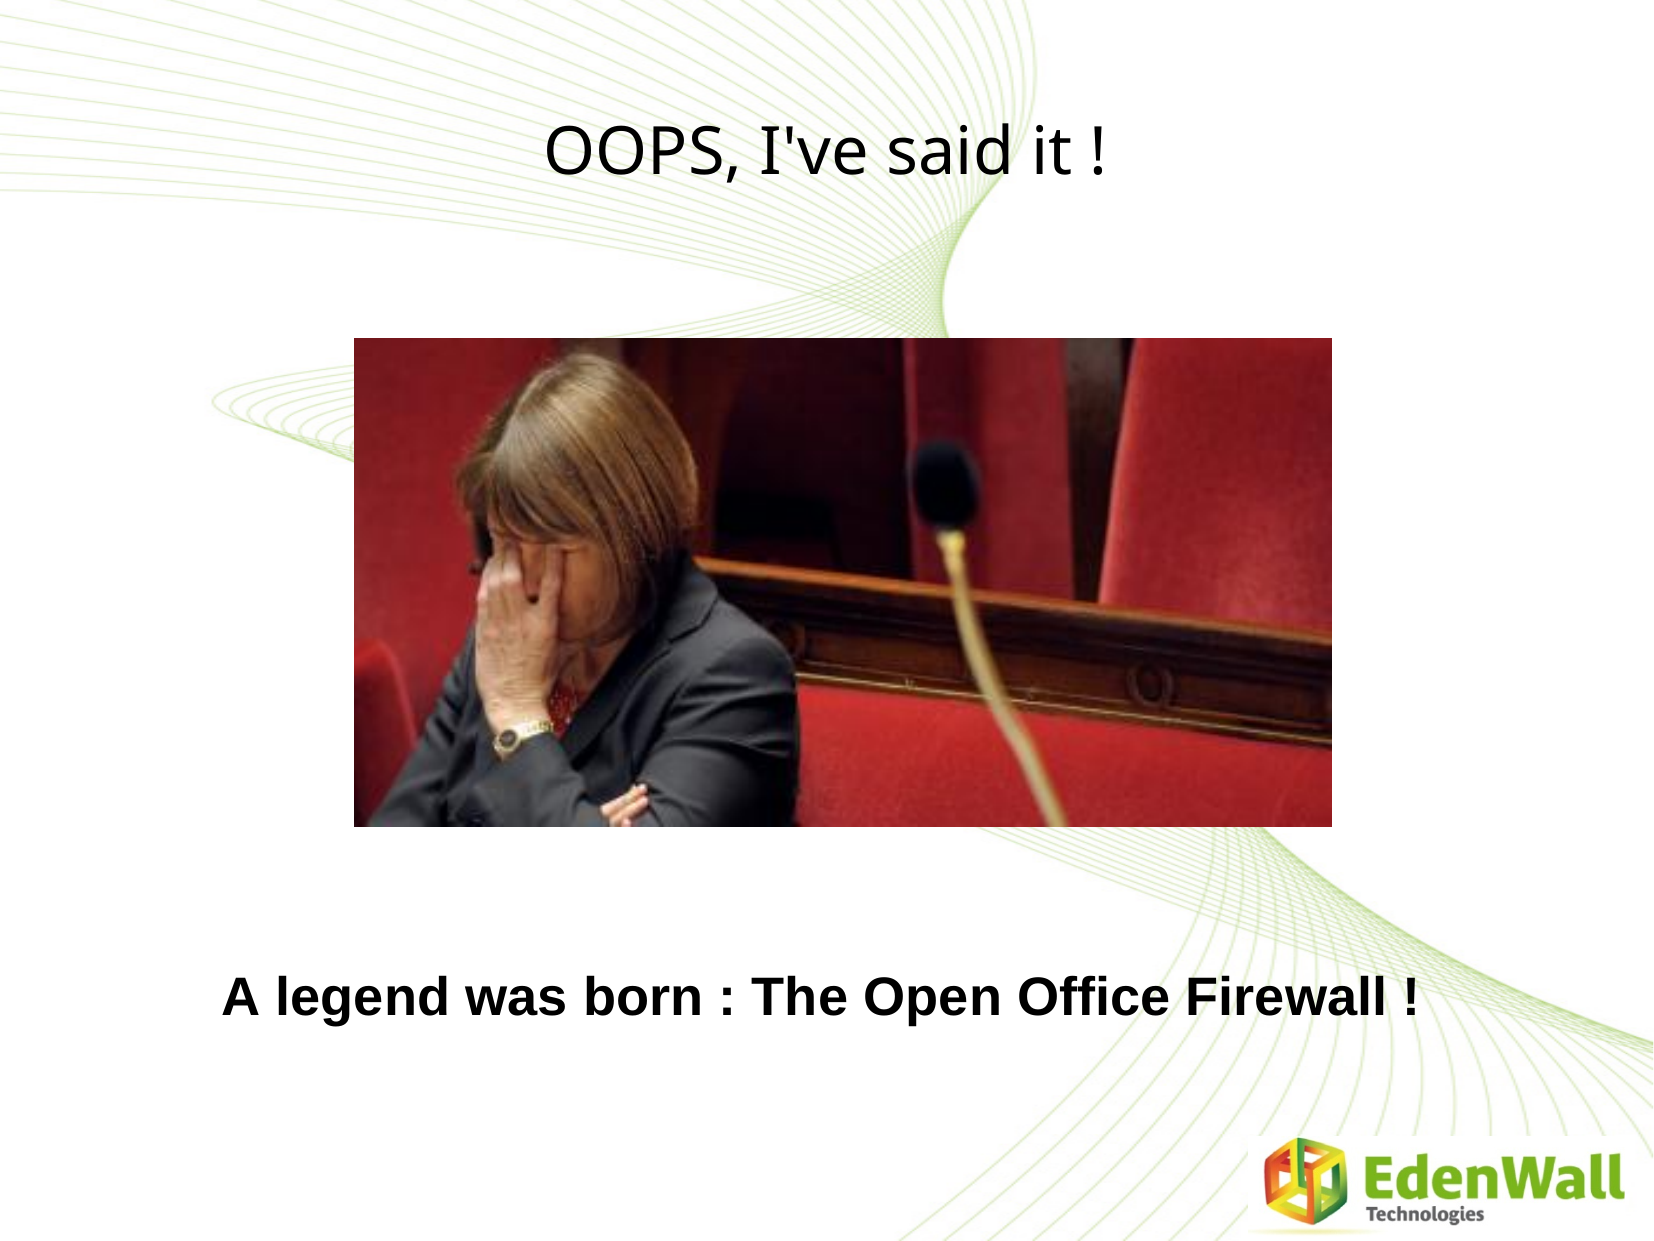

# OOPS, I've said it !
A legend was born : The Open Office Firewall !